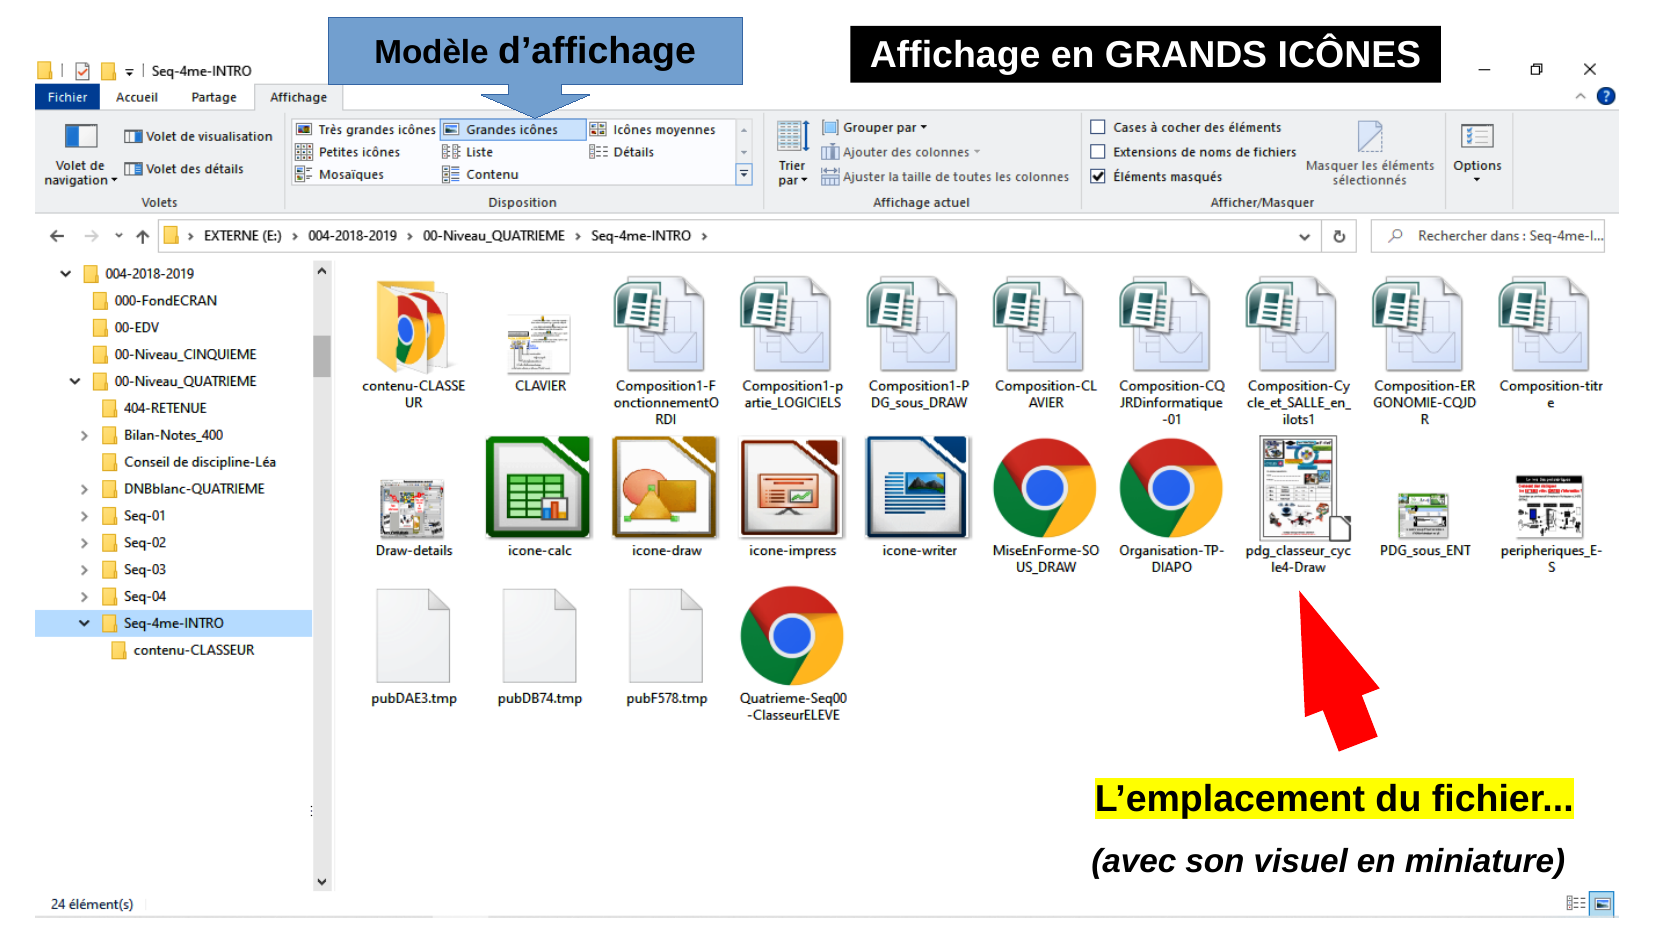

Modèle d’affichage
Affichage en GRANDS ICÔNES
L’emplacement du fichier...
(avec son visuel en miniature)